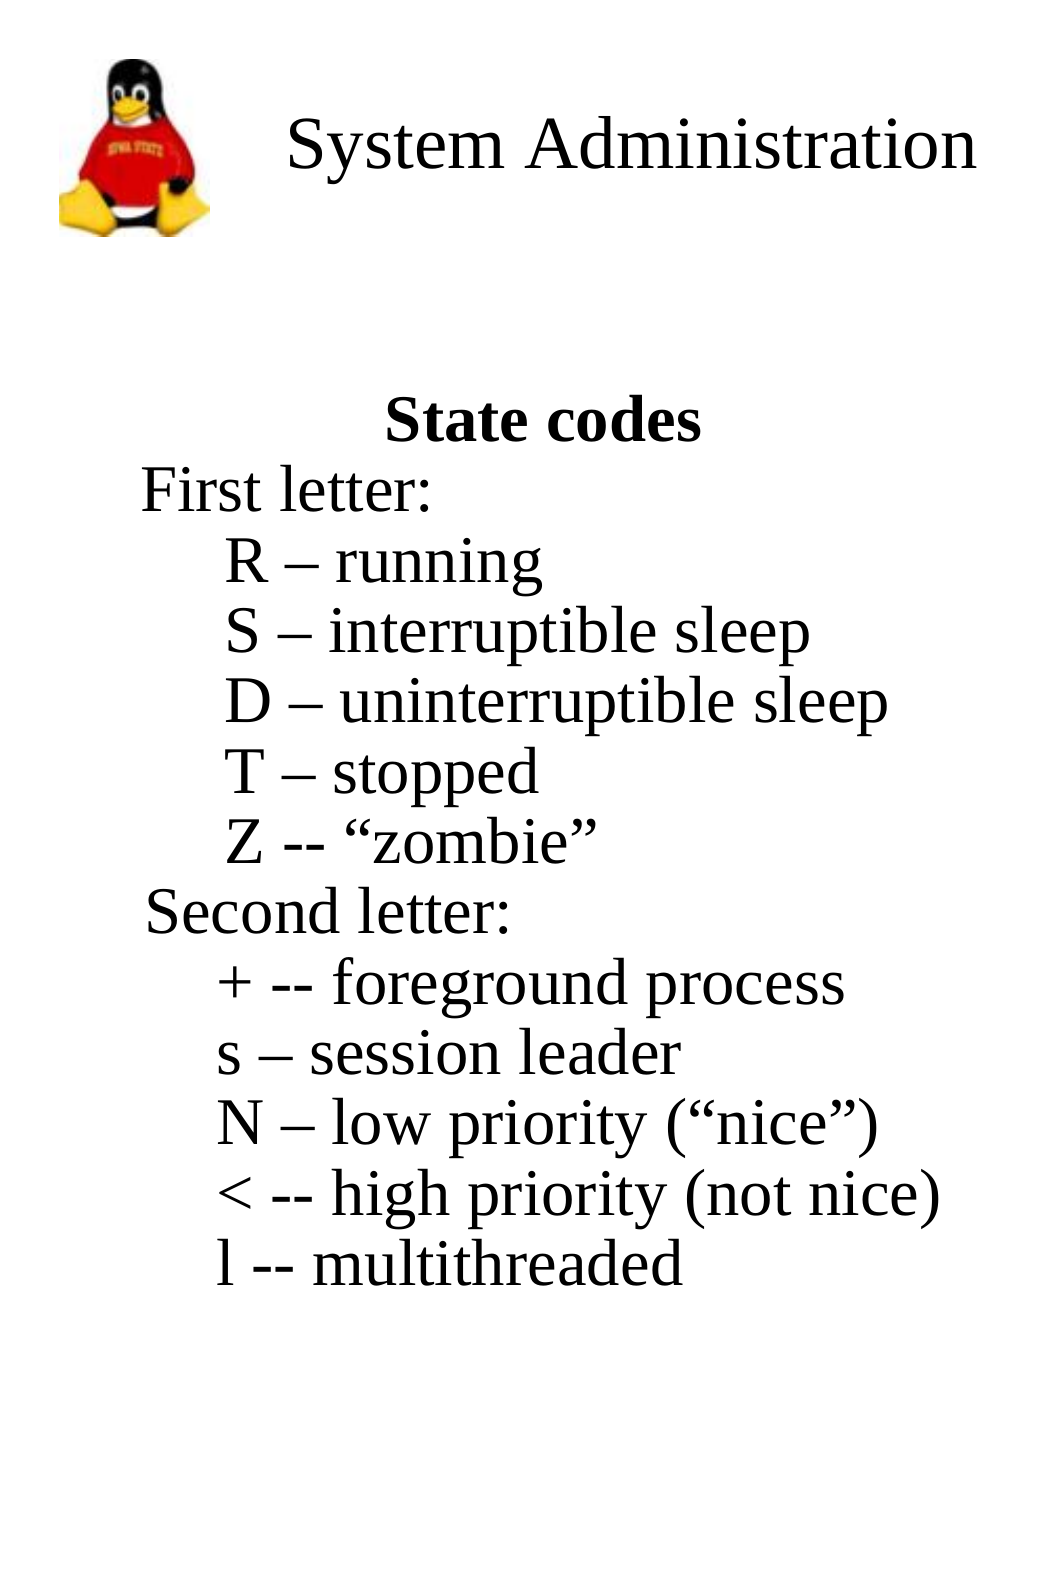

# System Administration
State codes
First letter:
R – running
S – interruptible sleep
D – uninterruptible sleep
T – stopped
Z -- “zombie”
Second letter:
+ -- foreground process
s – session leader
N – low priority (“nice”)
< -- high priority (not nice)
l -- multithreaded